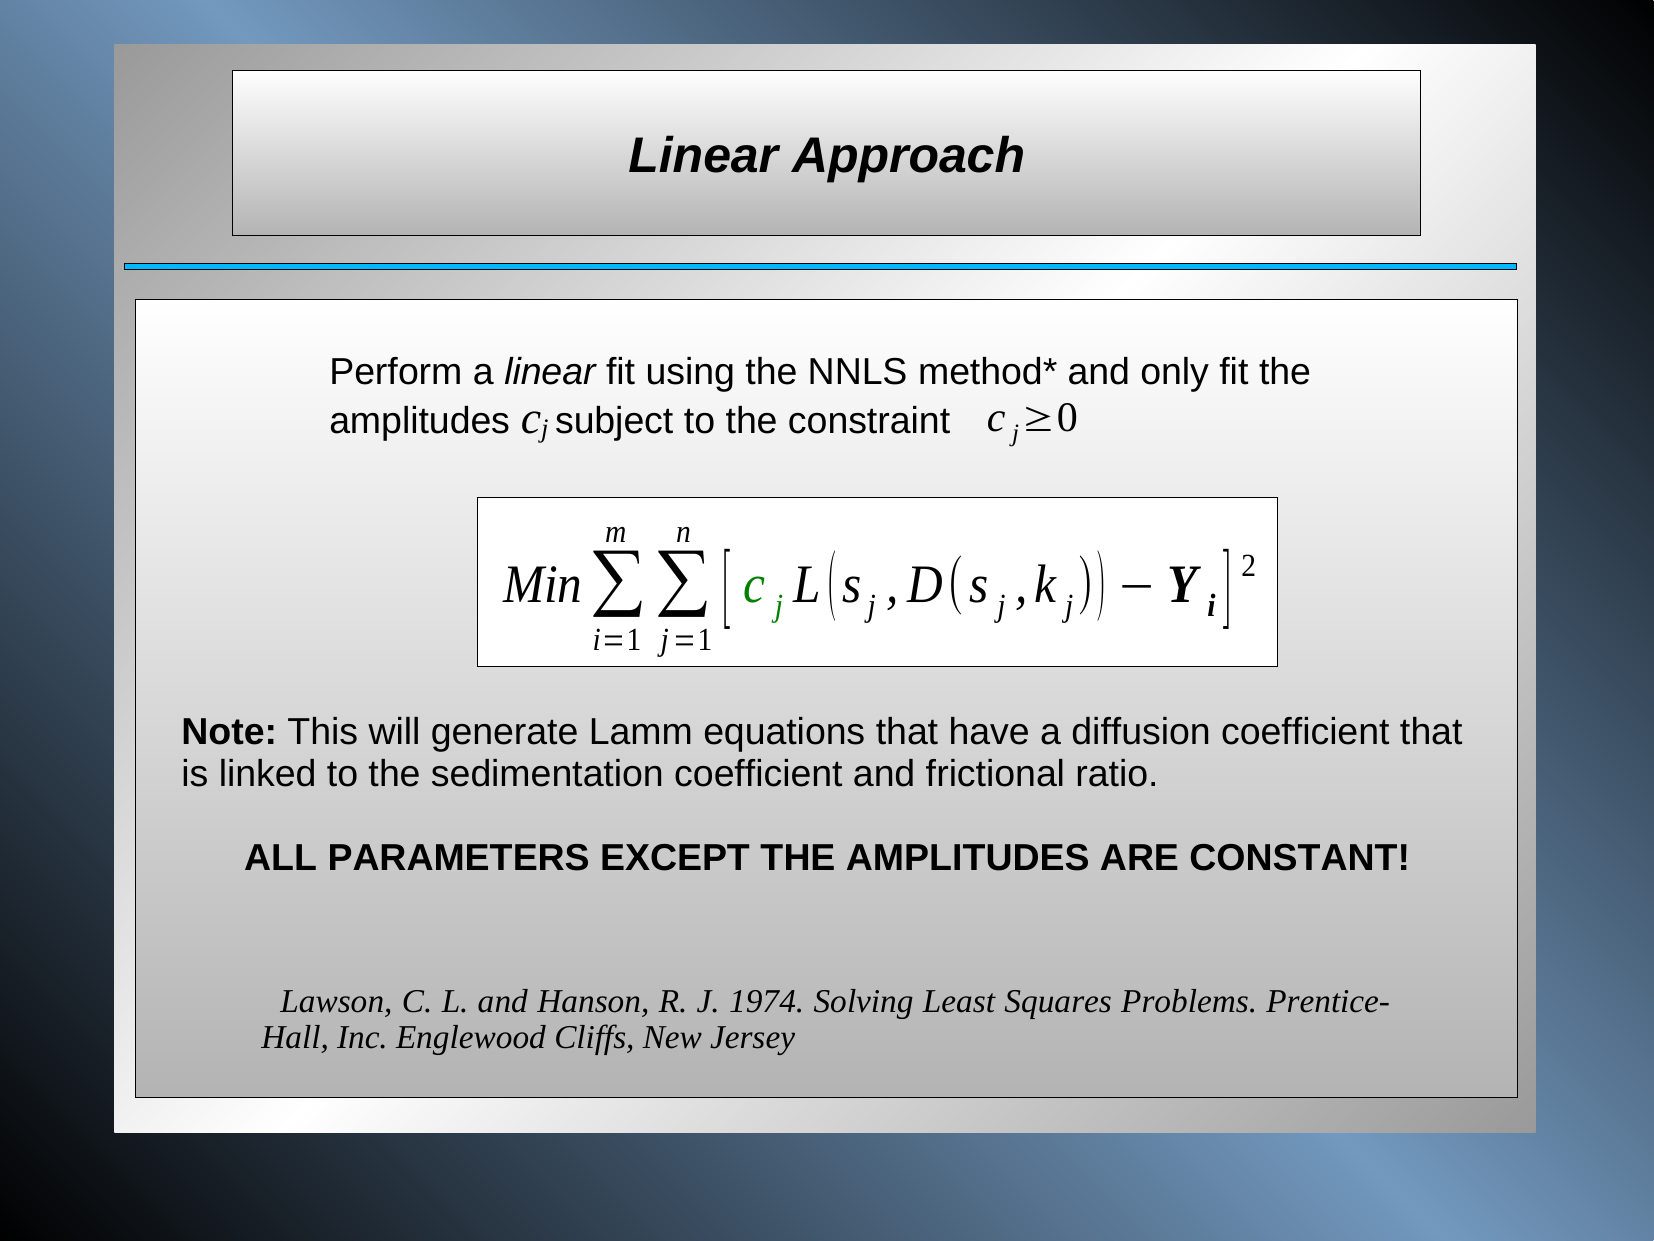

Linear Approach
Perform a linear fit using the NNLS method* and only fit the
amplitudes cj subject to the constraint
Note: This will generate Lamm equations that have a diffusion coefficient that
is linked to the sedimentation coefficient and frictional ratio.
ALL PARAMETERS EXCEPT THE AMPLITUDES ARE CONSTANT!
 Lawson, C. L. and Hanson, R. J. 1974. Solving Least Squares Problems. Prentice-Hall, Inc. Englewood Cliffs, New Jersey